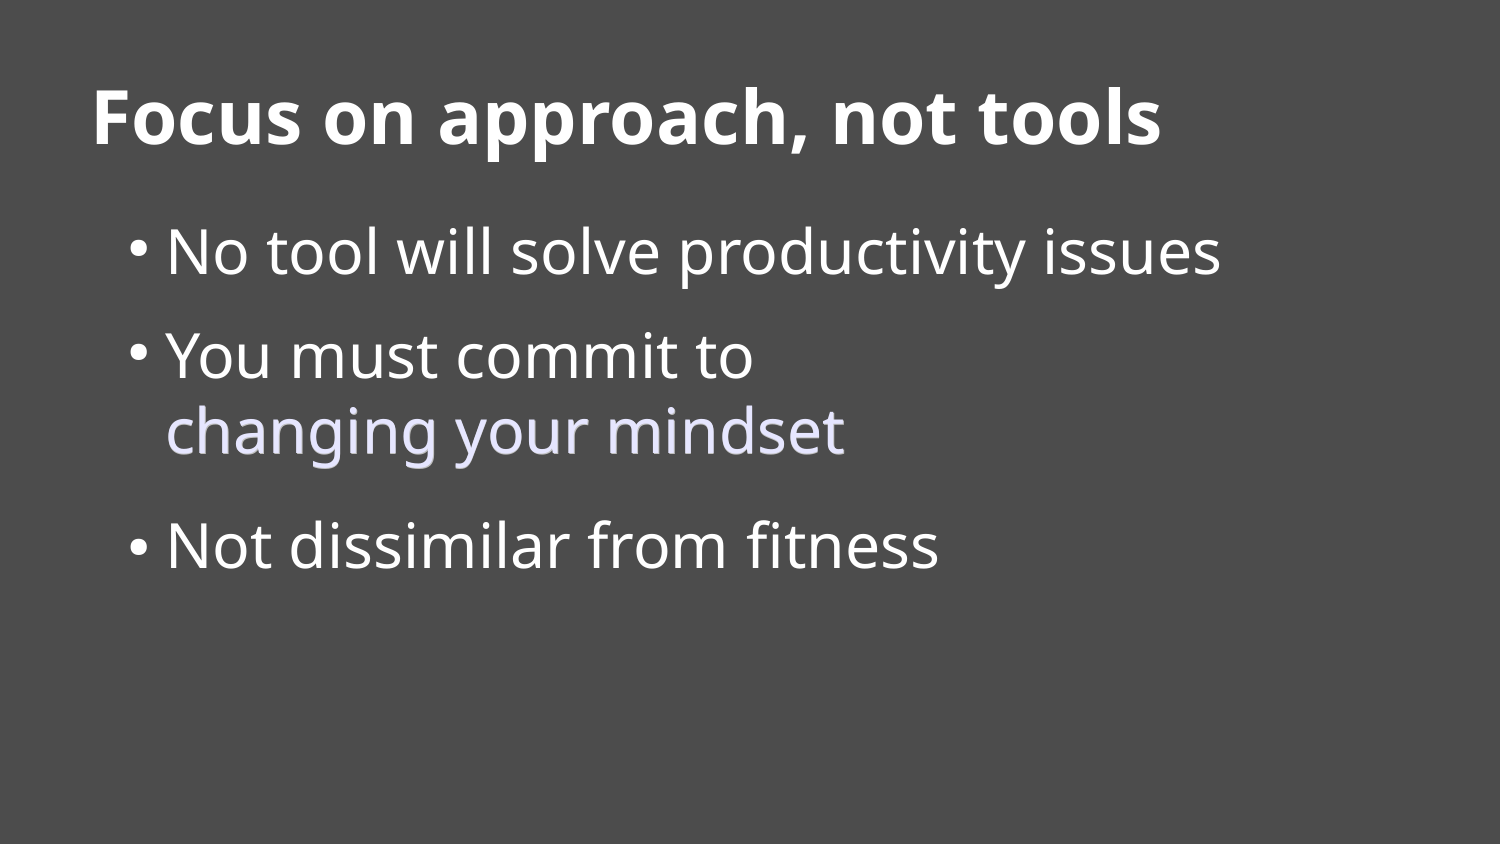

# Focus on approach, not tools
No tool will solve productivity issues
You must commit to changing your mindset
Not dissimilar from fitness